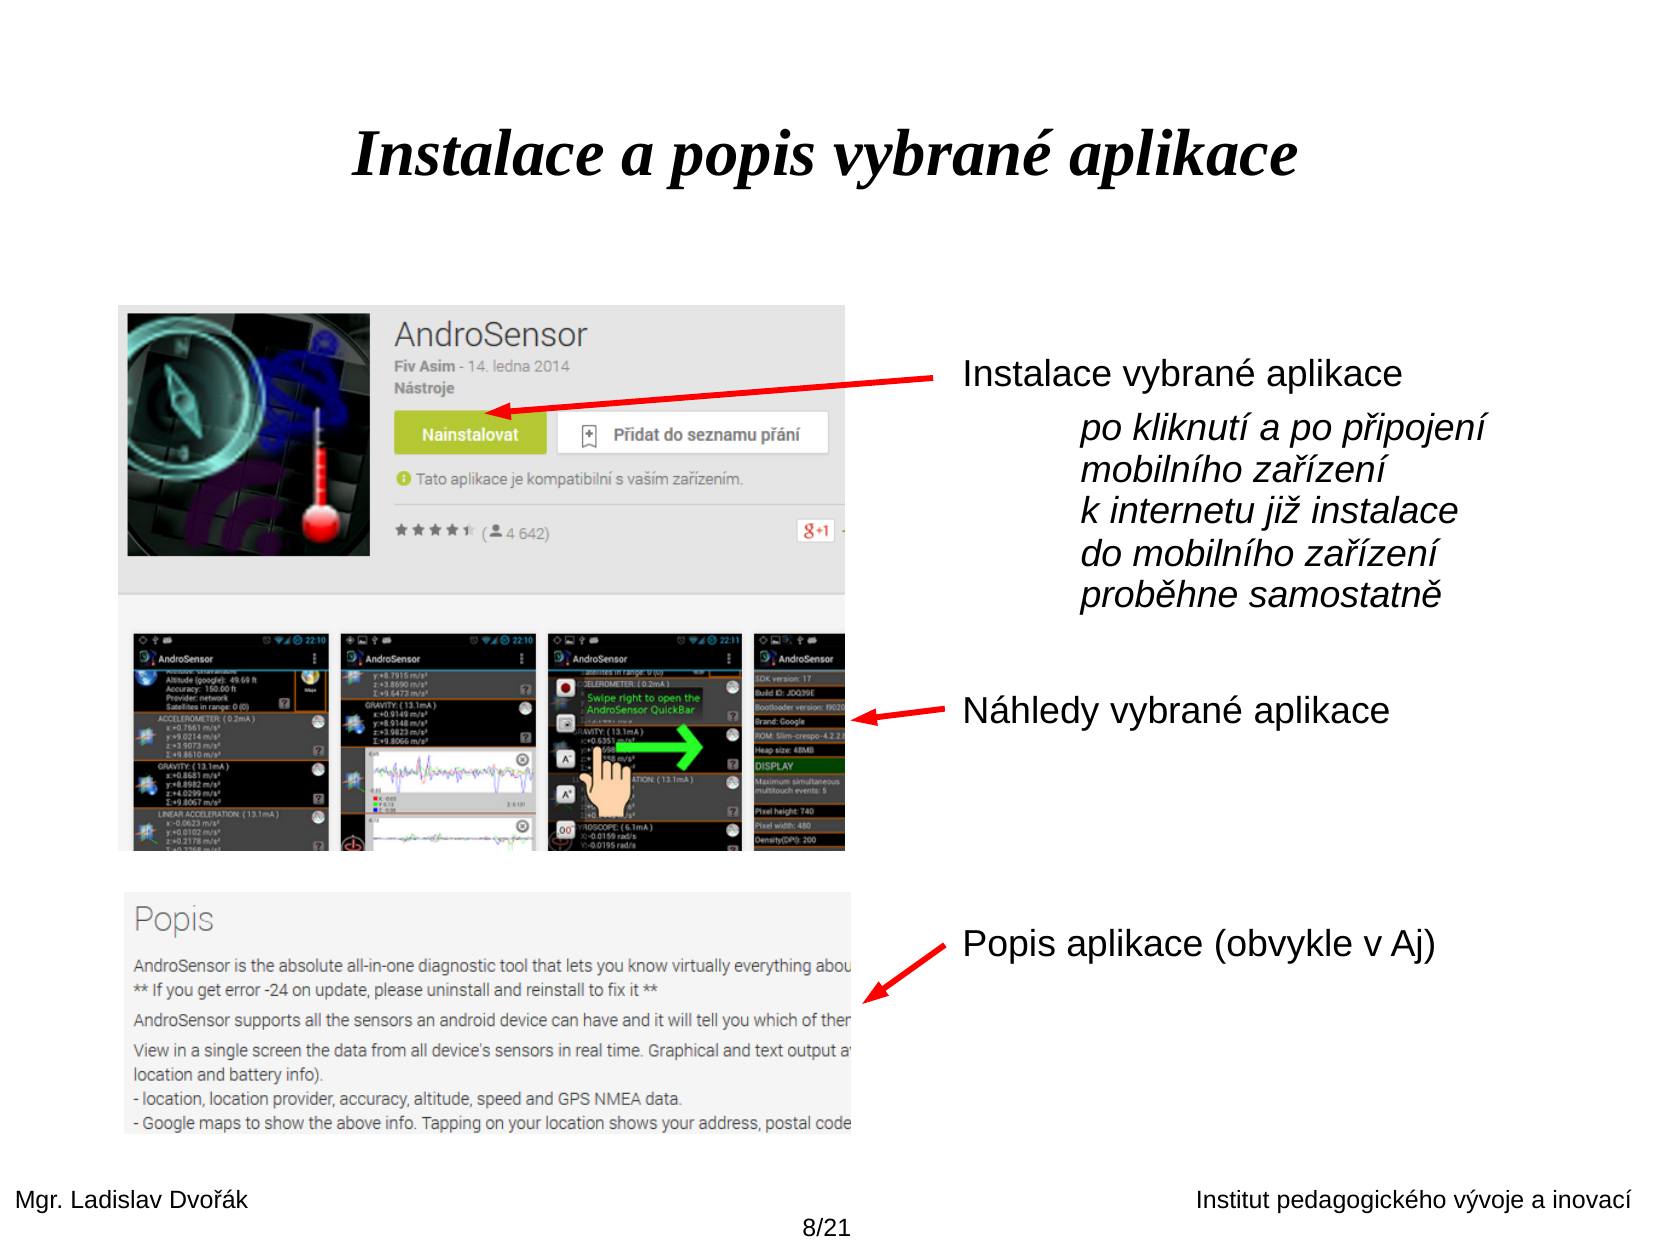

# Instalace a popis vybrané aplikace
Instalace vybrané aplikace
po kliknutí a po připojení mobilního zařízení k internetu již instalace do mobilního zařízení proběhne samostatně
Náhledy vybrané aplikace
Popis aplikace (obvykle v Aj)
Mgr. Ladislav Dvořák													Institut pedagogického vývoje a inovací